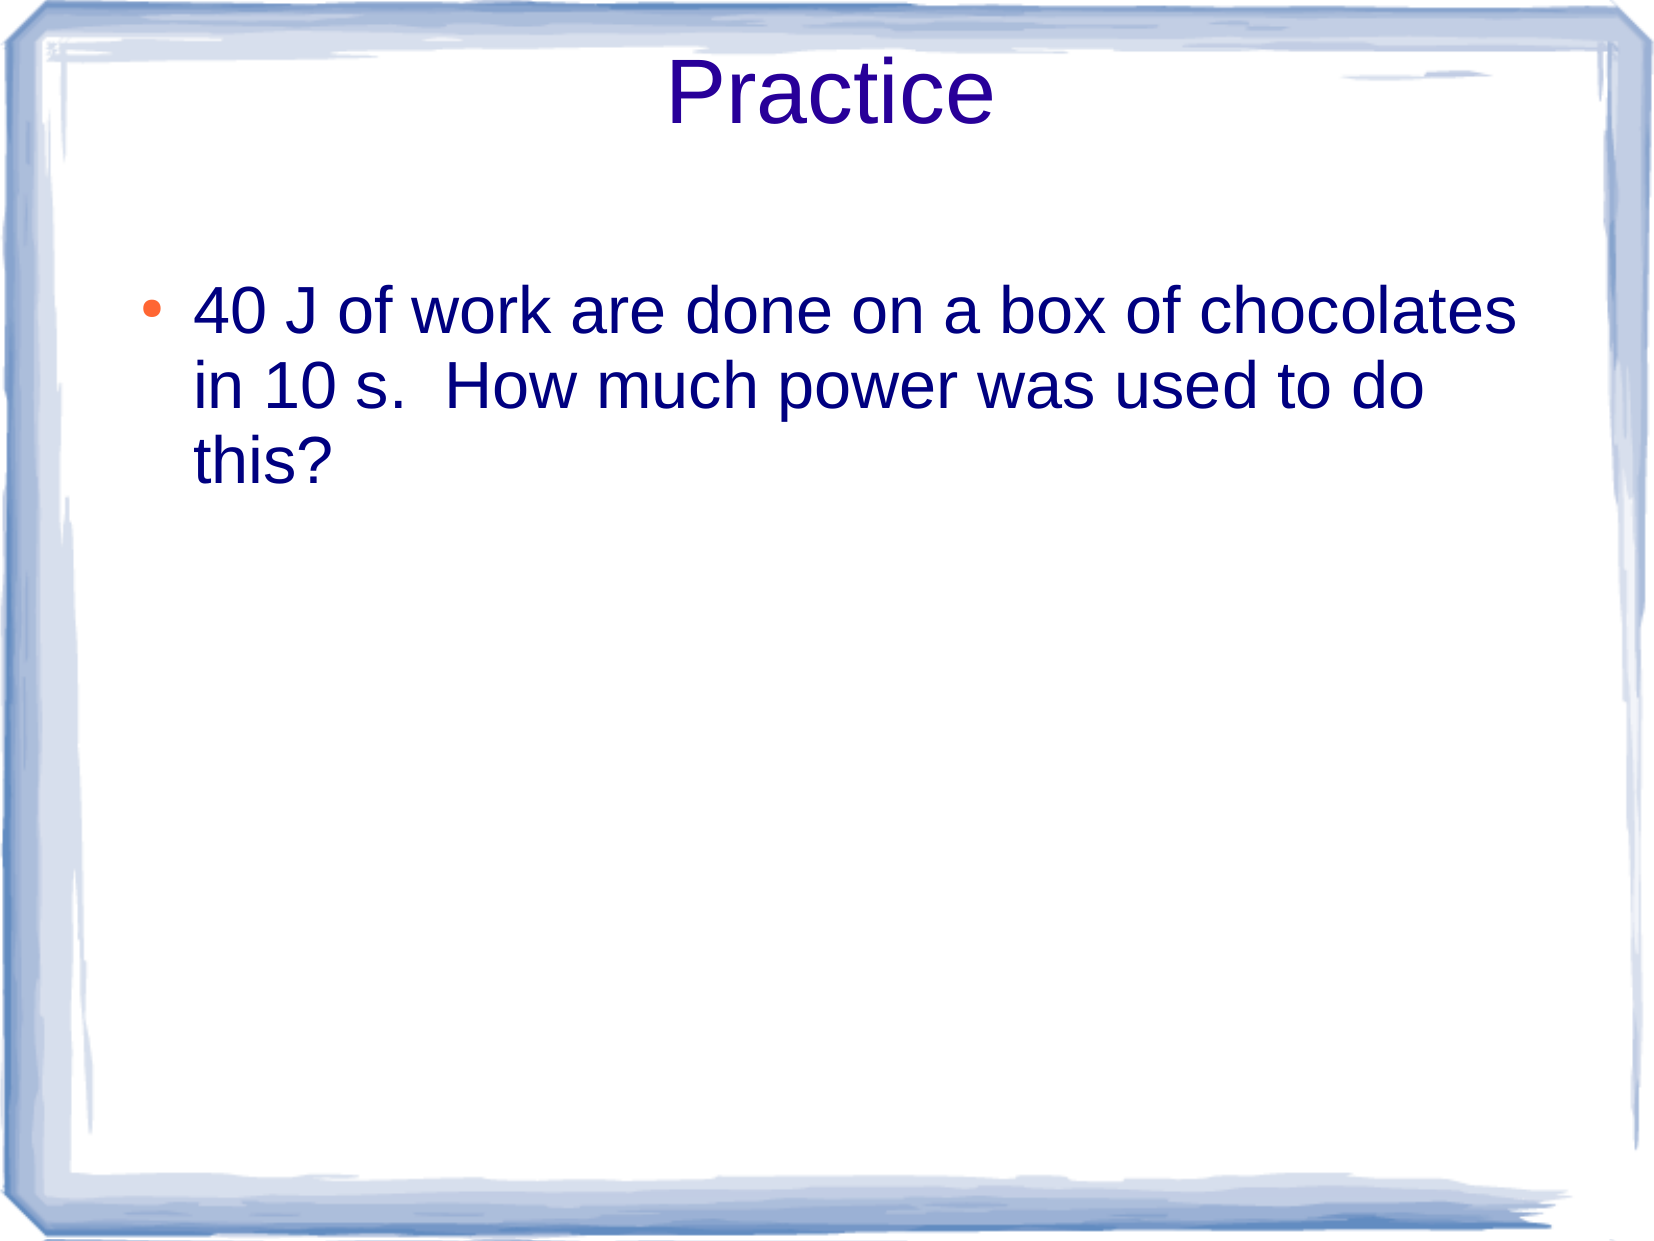

# Practice
40 J of work are done on a box of chocolates in 10 s. How much power was used to do this?